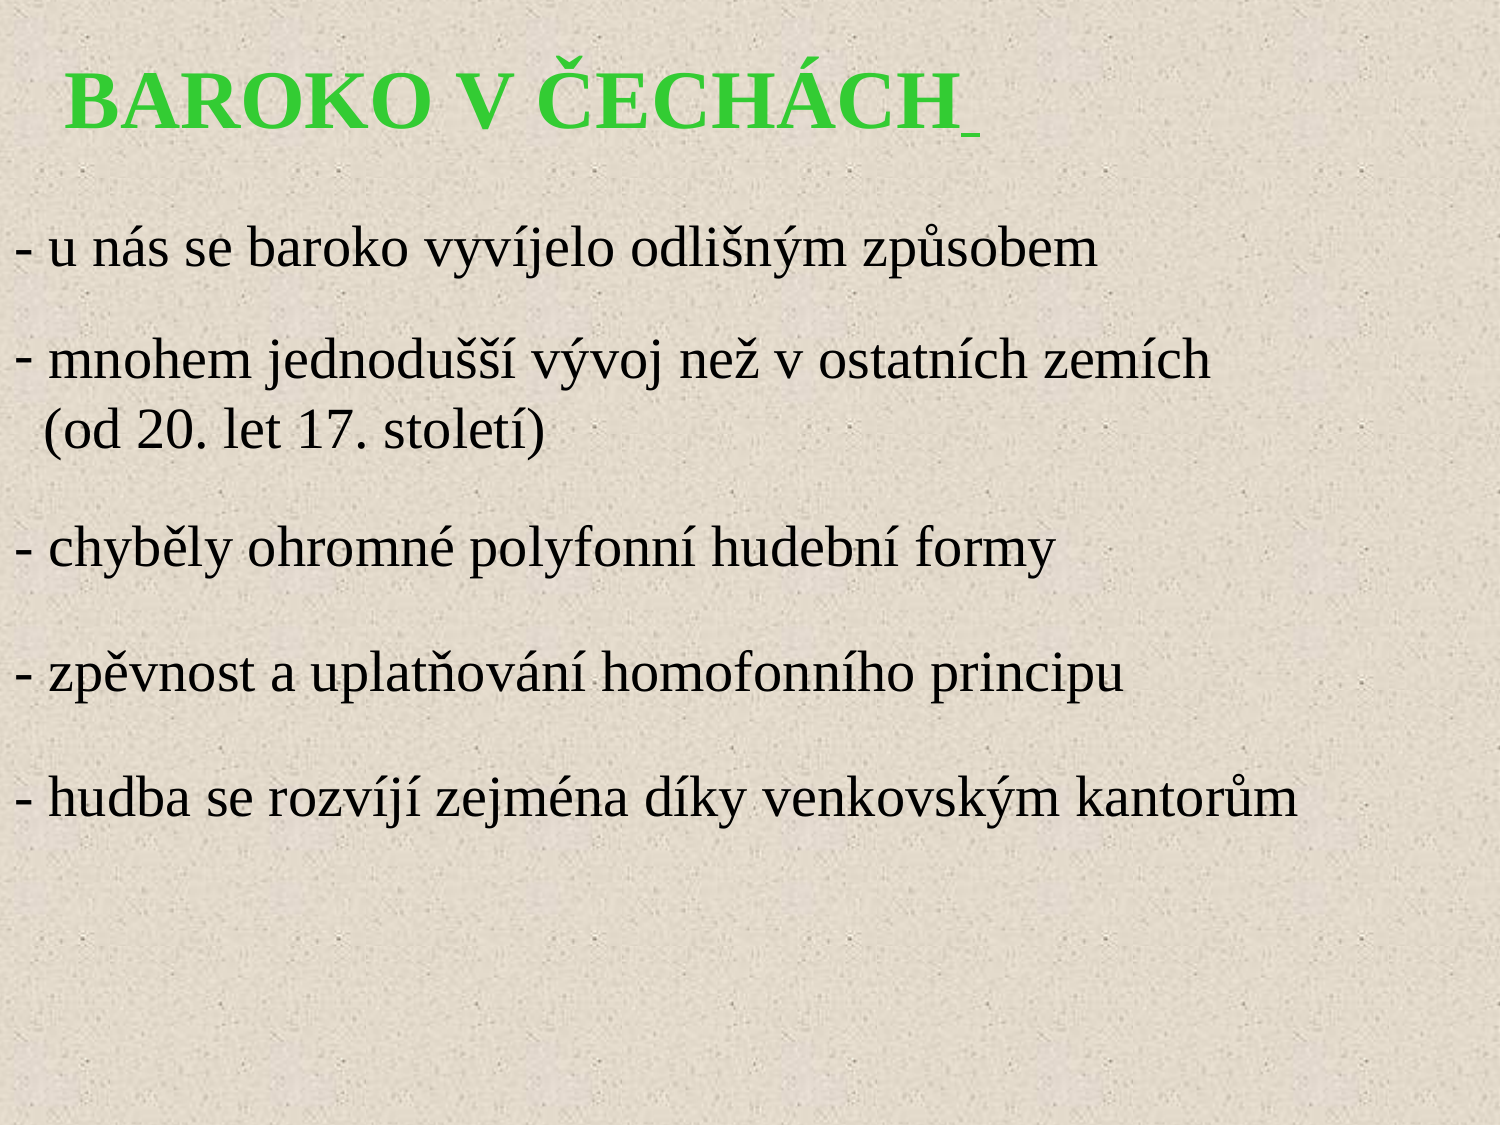

BAROKO V ČECHÁCH
- u nás se baroko vyvíjelo odlišným způsobem
 mnohem jednodušší vývoj než v ostatních zemích
 (od 20. let 17. století)
- chyběly ohromné polyfonní hudební formy
- zpěvnost a uplatňování homofonního principu
- hudba se rozvíjí zejména díky venkovským kantorům